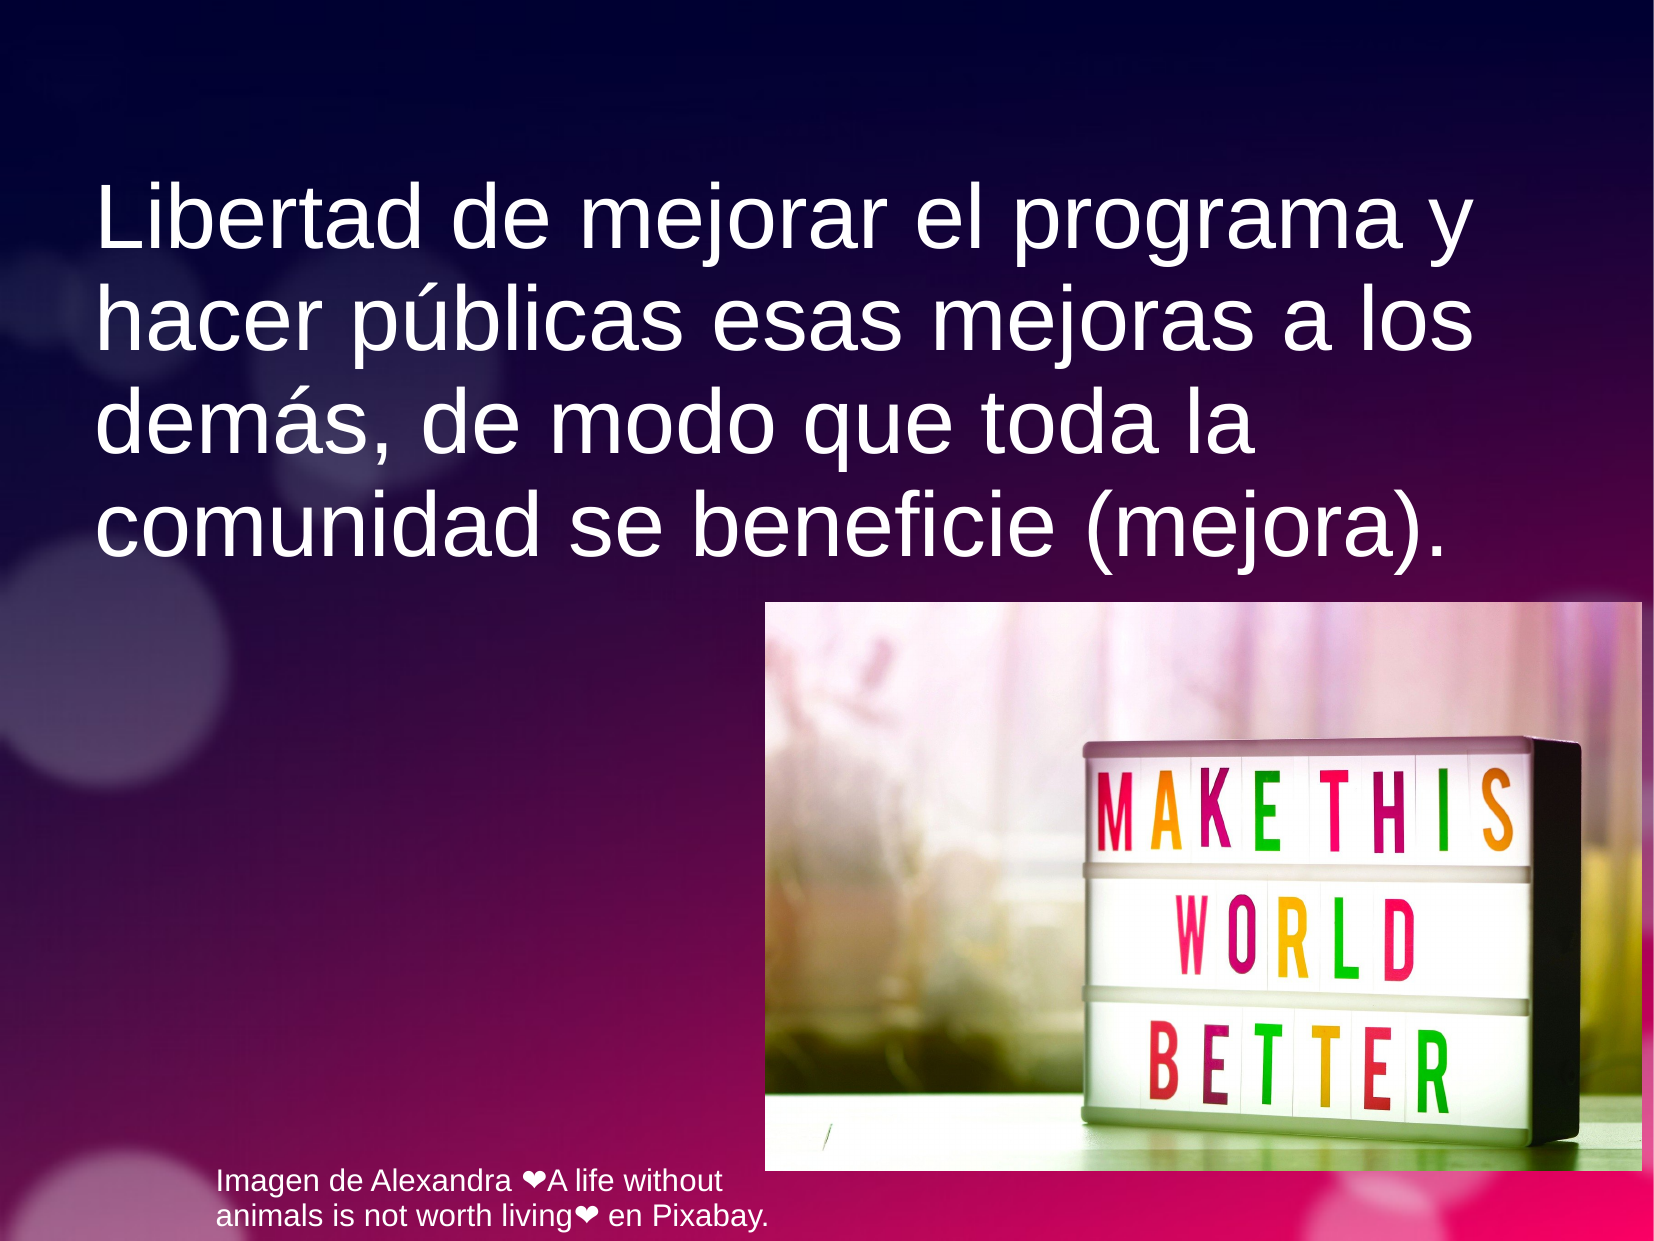

# Libertad de mejorar el programa y hacer públicas esas mejoras a los demás, de modo que toda la comunidad se beneficie (mejora).
Imagen de Alexandra ❤️A life without animals is not worth living❤️ en Pixabay.